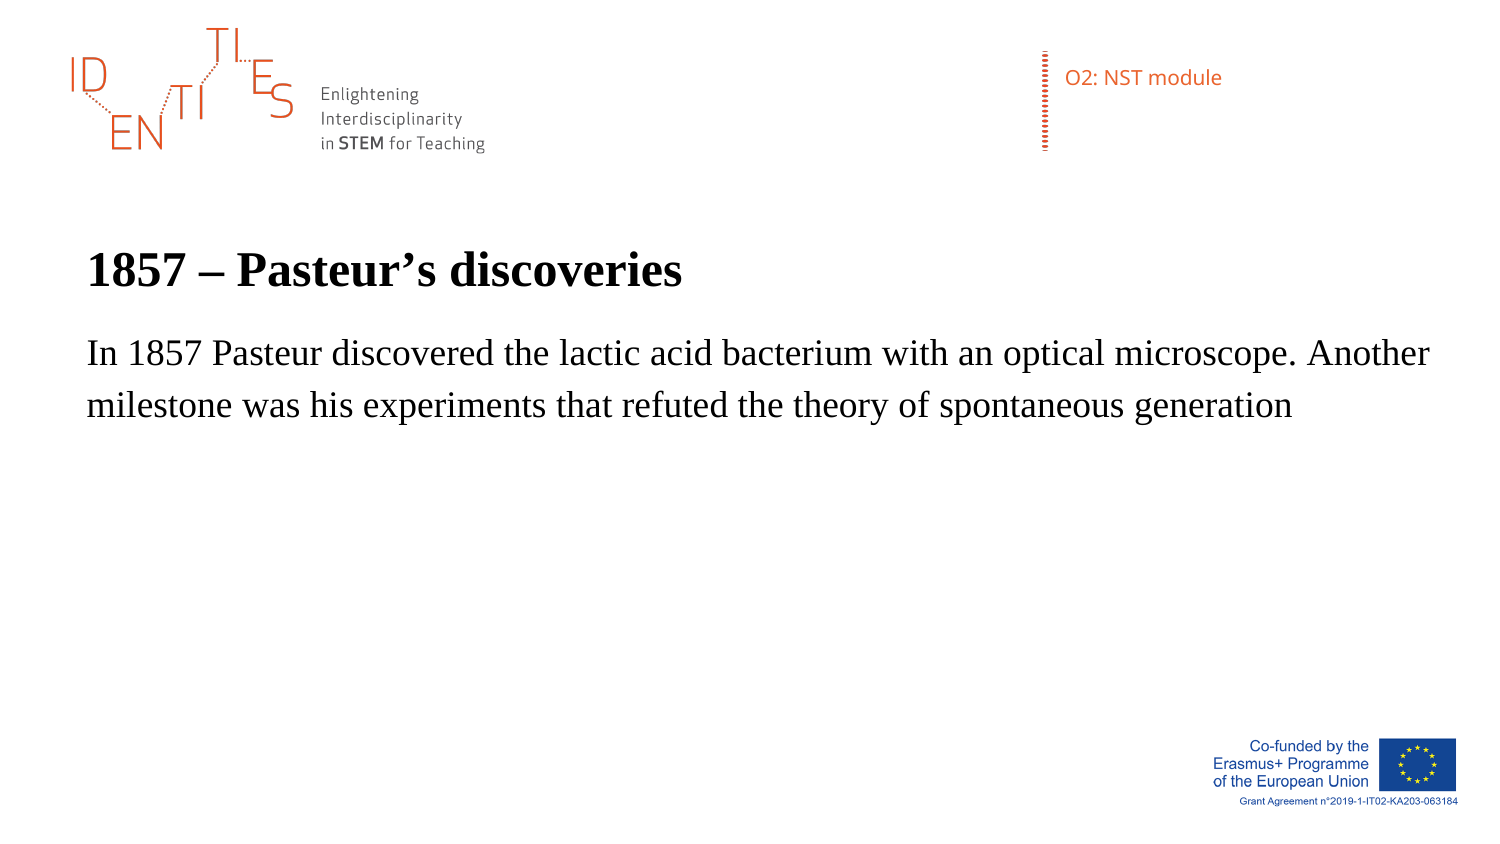

O2: NST module
1857 – Pasteur’s discoveries
In 1857 Pasteur discovered the lactic acid bacterium with an optical microscope. Another milestone was his experiments that refuted the theory of spontaneous generation